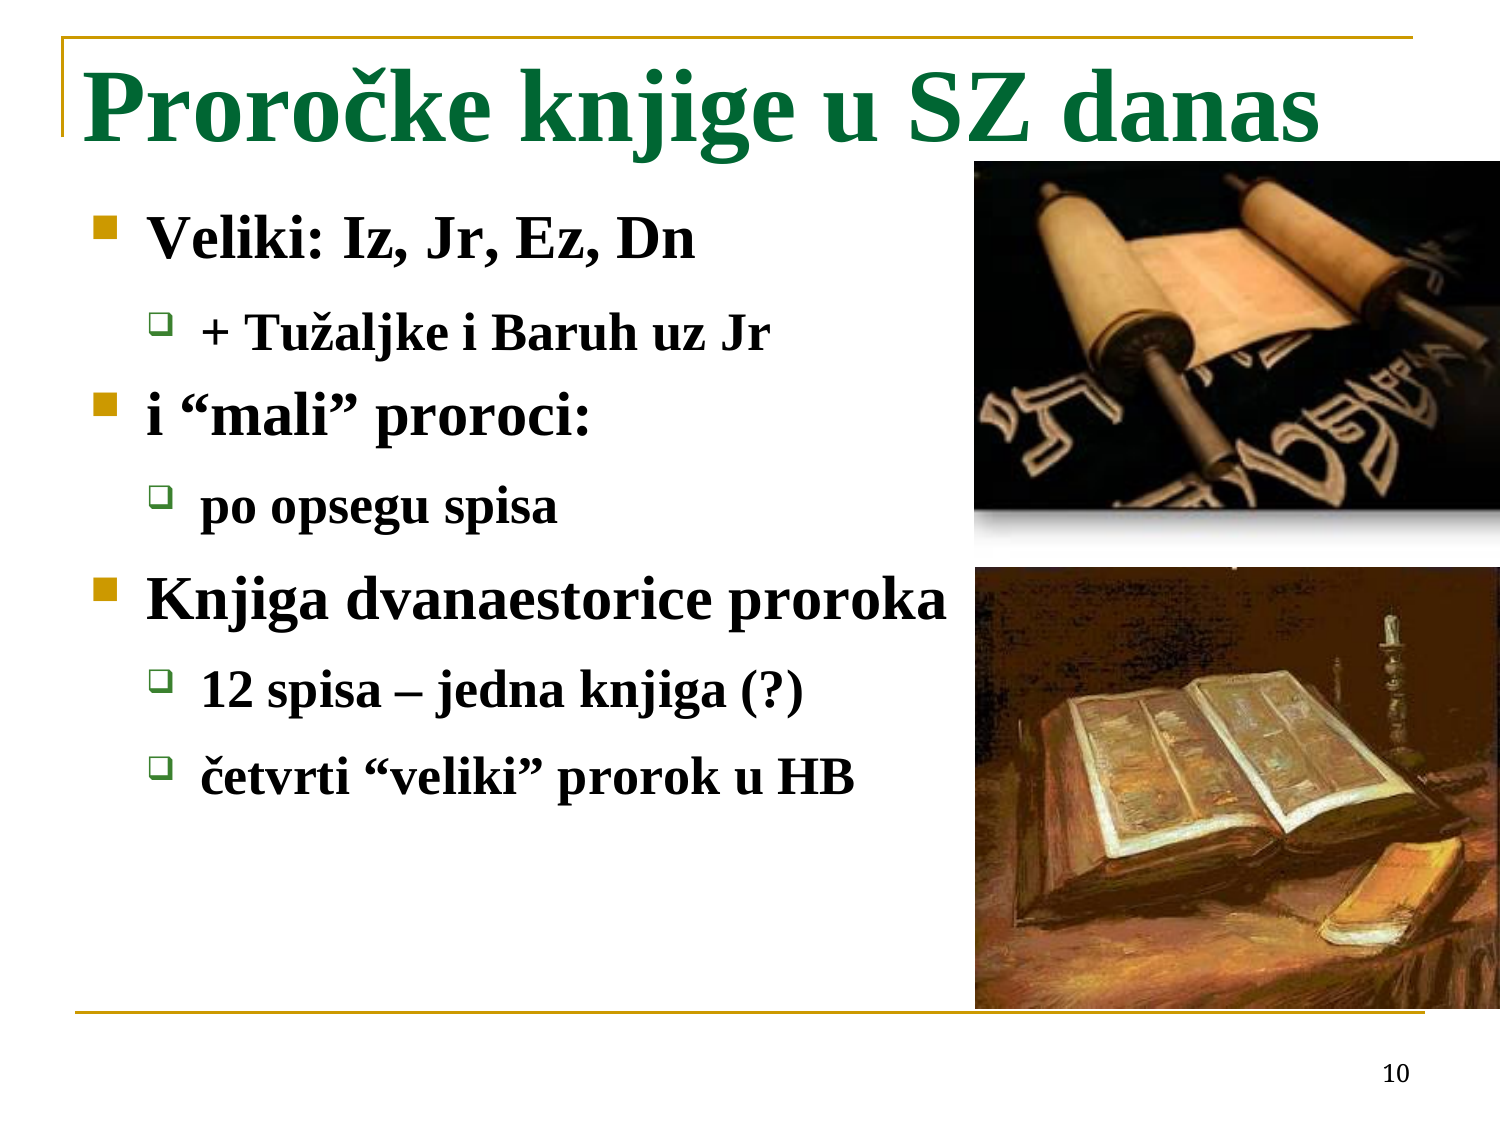

# Proročke knjige u SZ danas
Veliki: Iz, Jr, Ez, Dn
+ Tužaljke i Baruh uz Jr
i “mali” proroci:
po opsegu spisa
Knjiga dvanaestorice proroka
12 spisa – jedna knjiga (?)
četvrti “veliki” prorok u HB